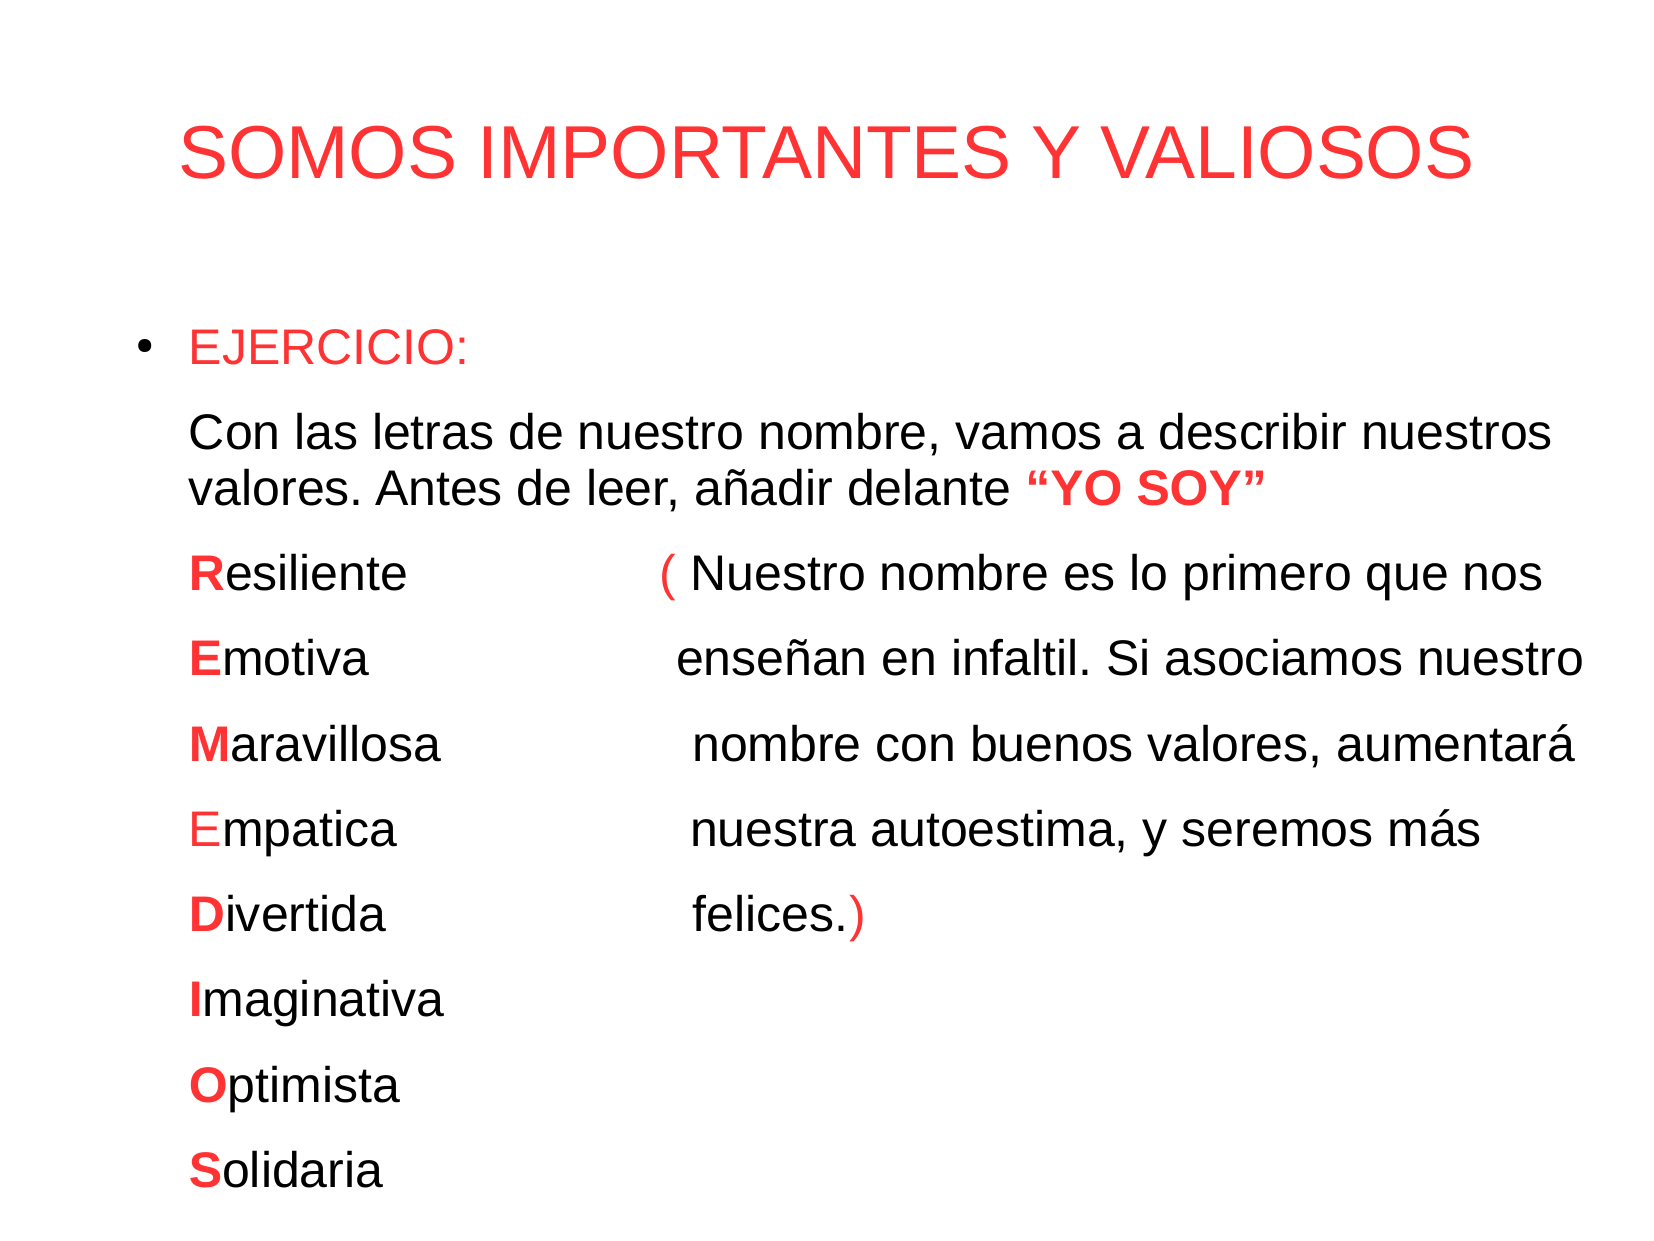

# SOMOS IMPORTANTES Y VALIOSOS
EJERCICIO:
Con las letras de nuestro nombre, vamos a describir nuestros valores. Antes de leer, añadir delante “YO SOY”
Resiliente ( Nuestro nombre es lo primero que nos
Emotiva enseñan en infaltil. Si asociamos nuestro
Maravillosa nombre con buenos valores, aumentará
Empatica nuestra autoestima, y seremos más
Divertida felices.)
Imaginativa
Optimista
Solidaria